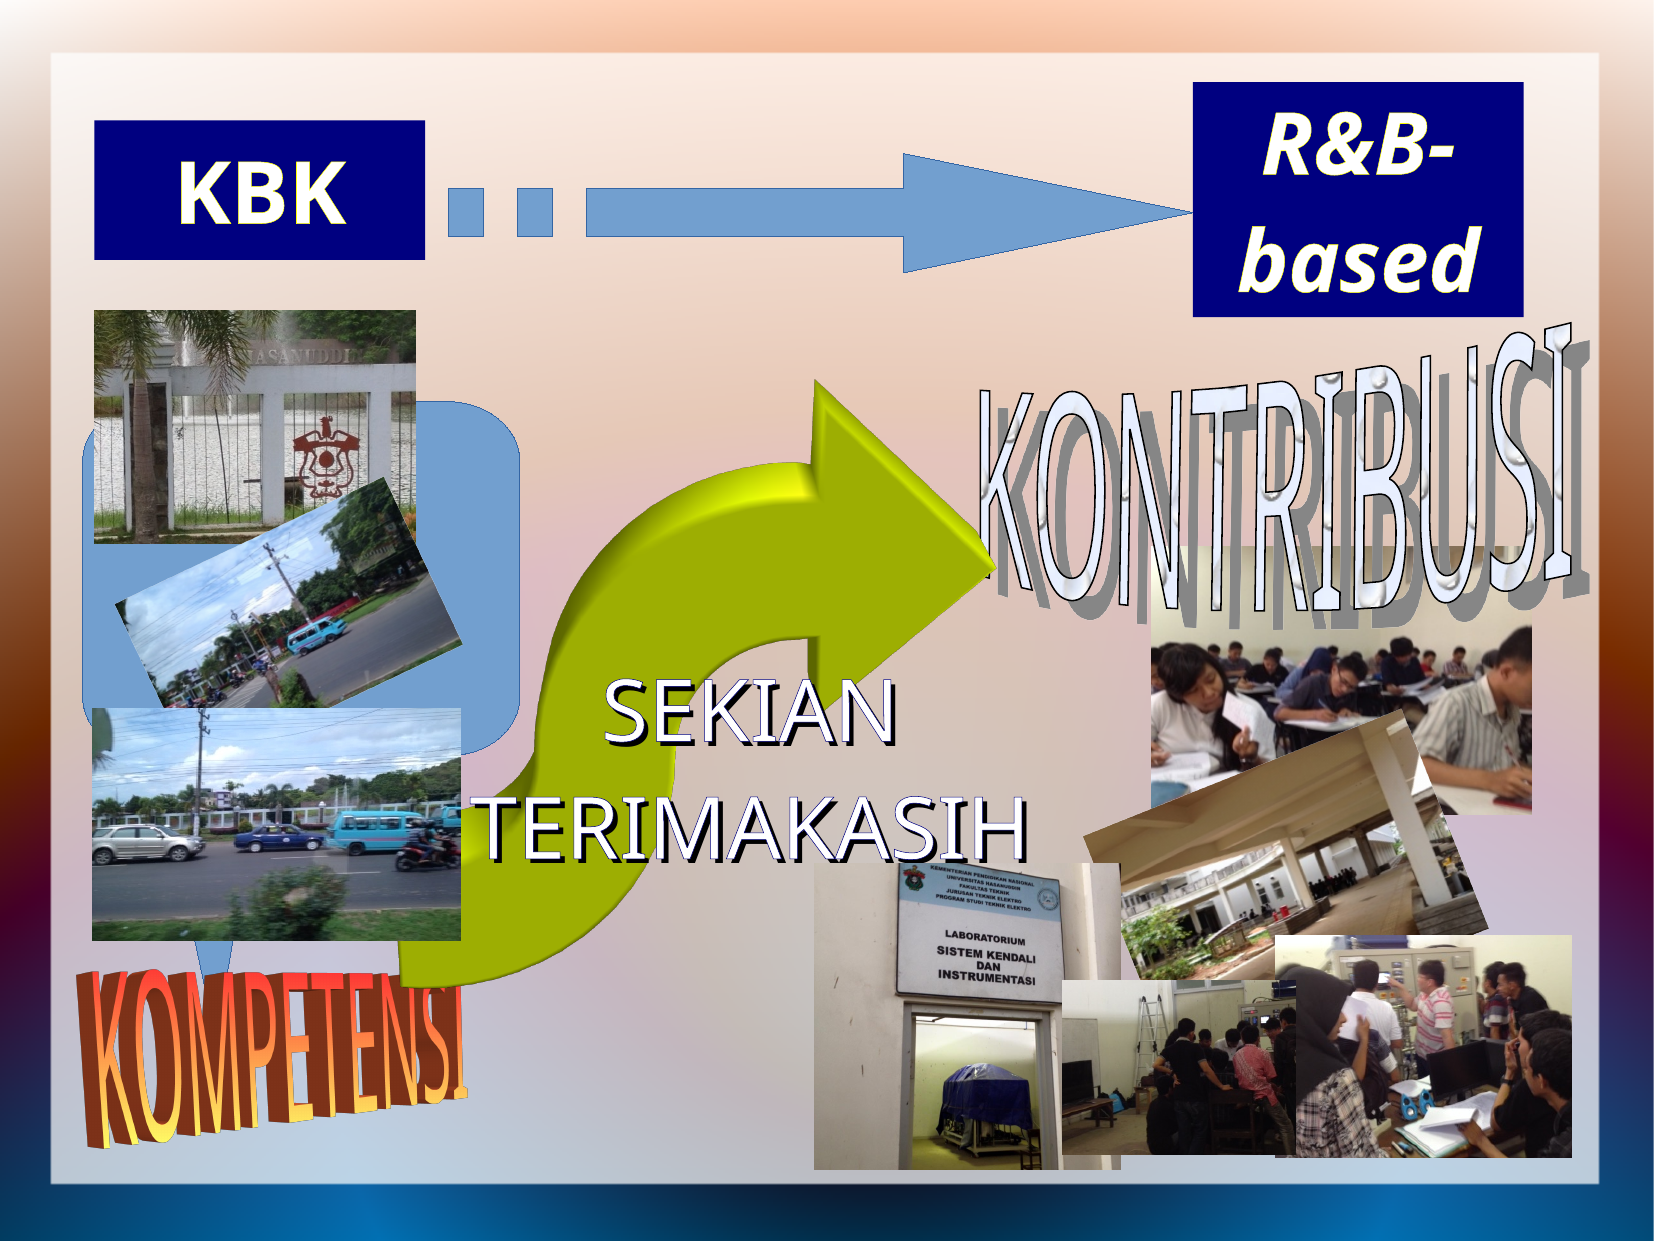

R&B-based
# KBK
KONTRIBUSI
SEKIAN
TERIMAKASIH
KOMPETENSI